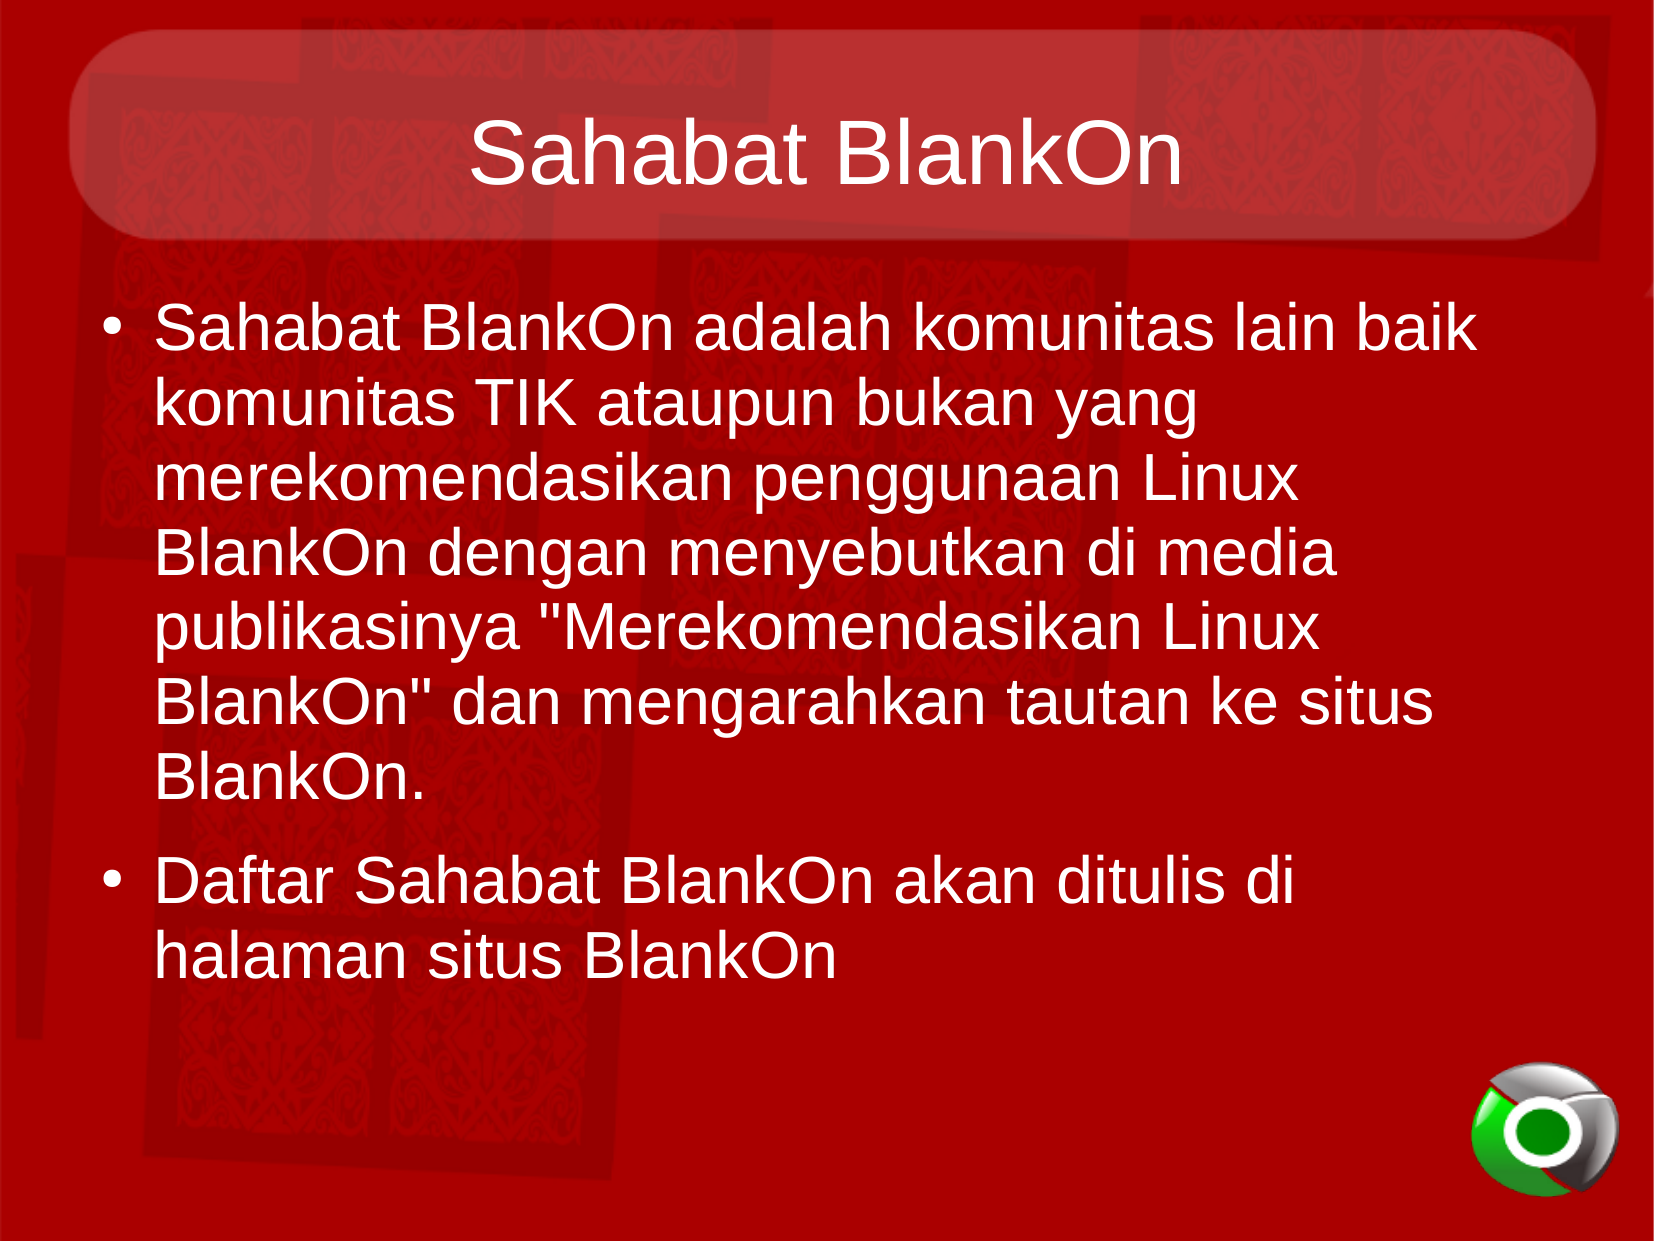

# Sahabat BlankOn
Sahabat BlankOn adalah komunitas lain baik komunitas TIK ataupun bukan yang merekomendasikan penggunaan Linux BlankOn dengan menyebutkan di media publikasinya "Merekomendasikan Linux BlankOn" dan mengarahkan tautan ke situs BlankOn.
Daftar Sahabat BlankOn akan ditulis di halaman situs BlankOn